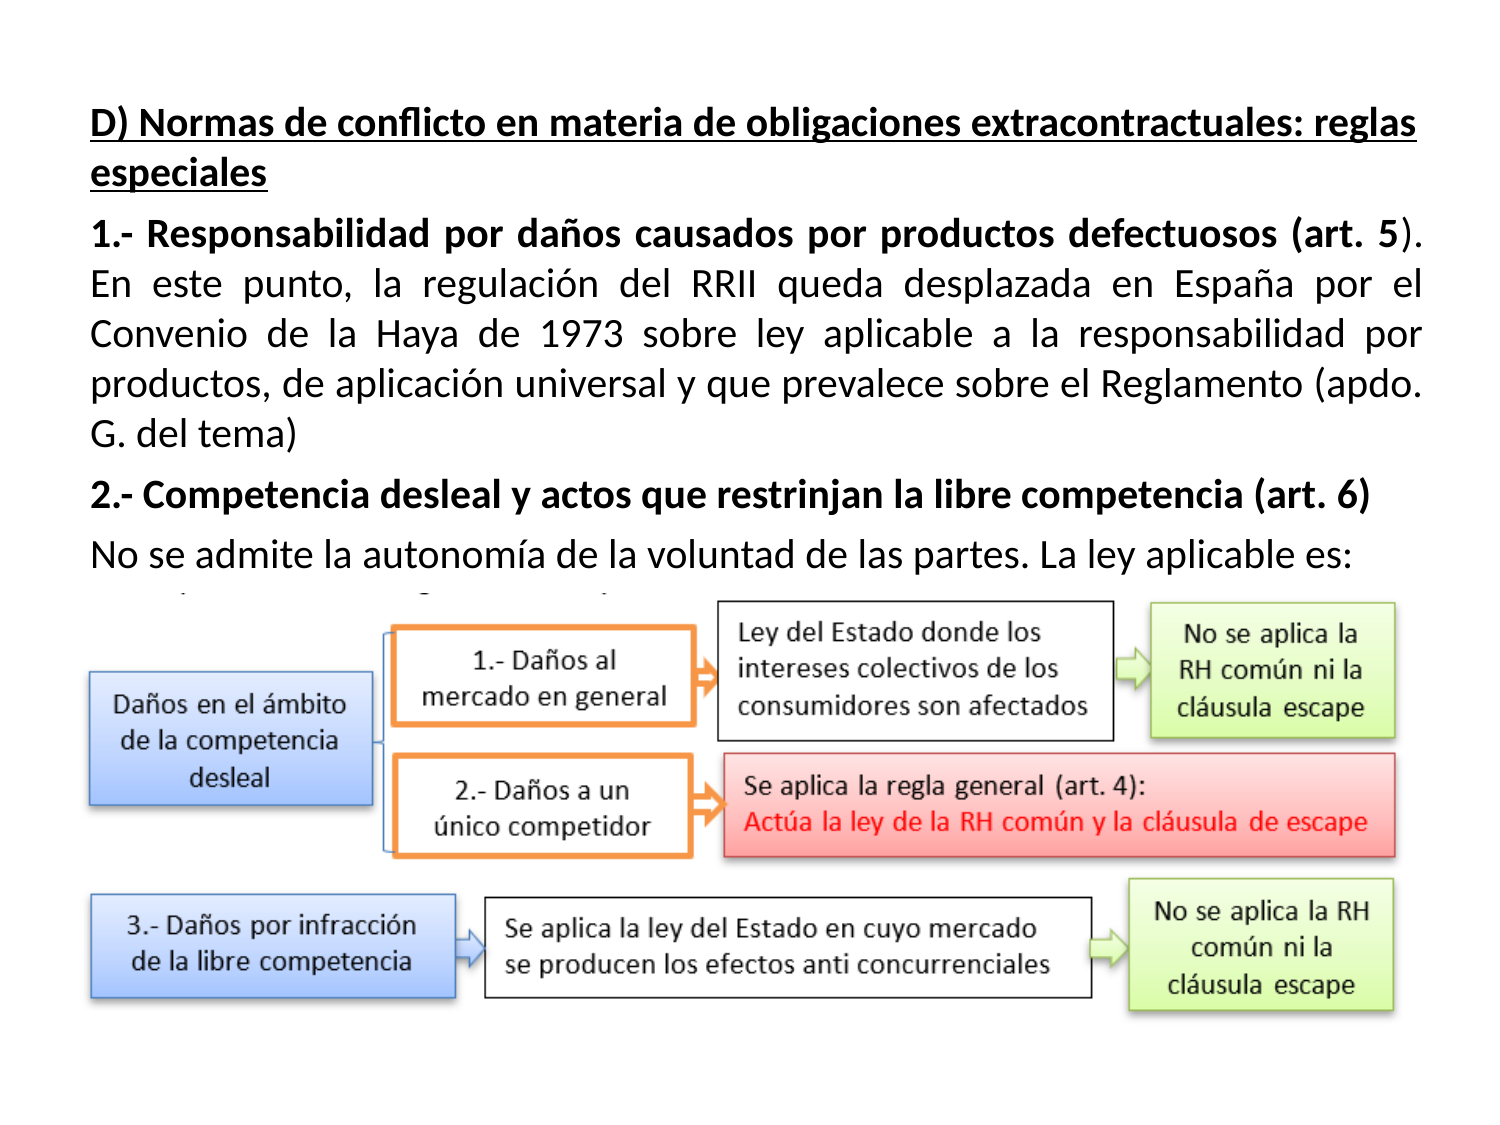

# D) Normas de conflicto en materia de obligaciones extracontractuales: reglas especiales
1.- Responsabilidad por daños causados por productos defectuosos (art. 5). En este punto, la regulación del RRII queda desplazada en España por el Convenio de la Haya de 1973 sobre ley aplicable a la responsabilidad por productos, de aplicación universal y que prevalece sobre el Reglamento (apdo. G. del tema)
2.- Competencia desleal y actos que restrinjan la libre competencia (art. 6)
No se admite la autonomía de la voluntad de las partes. La ley aplicable es: